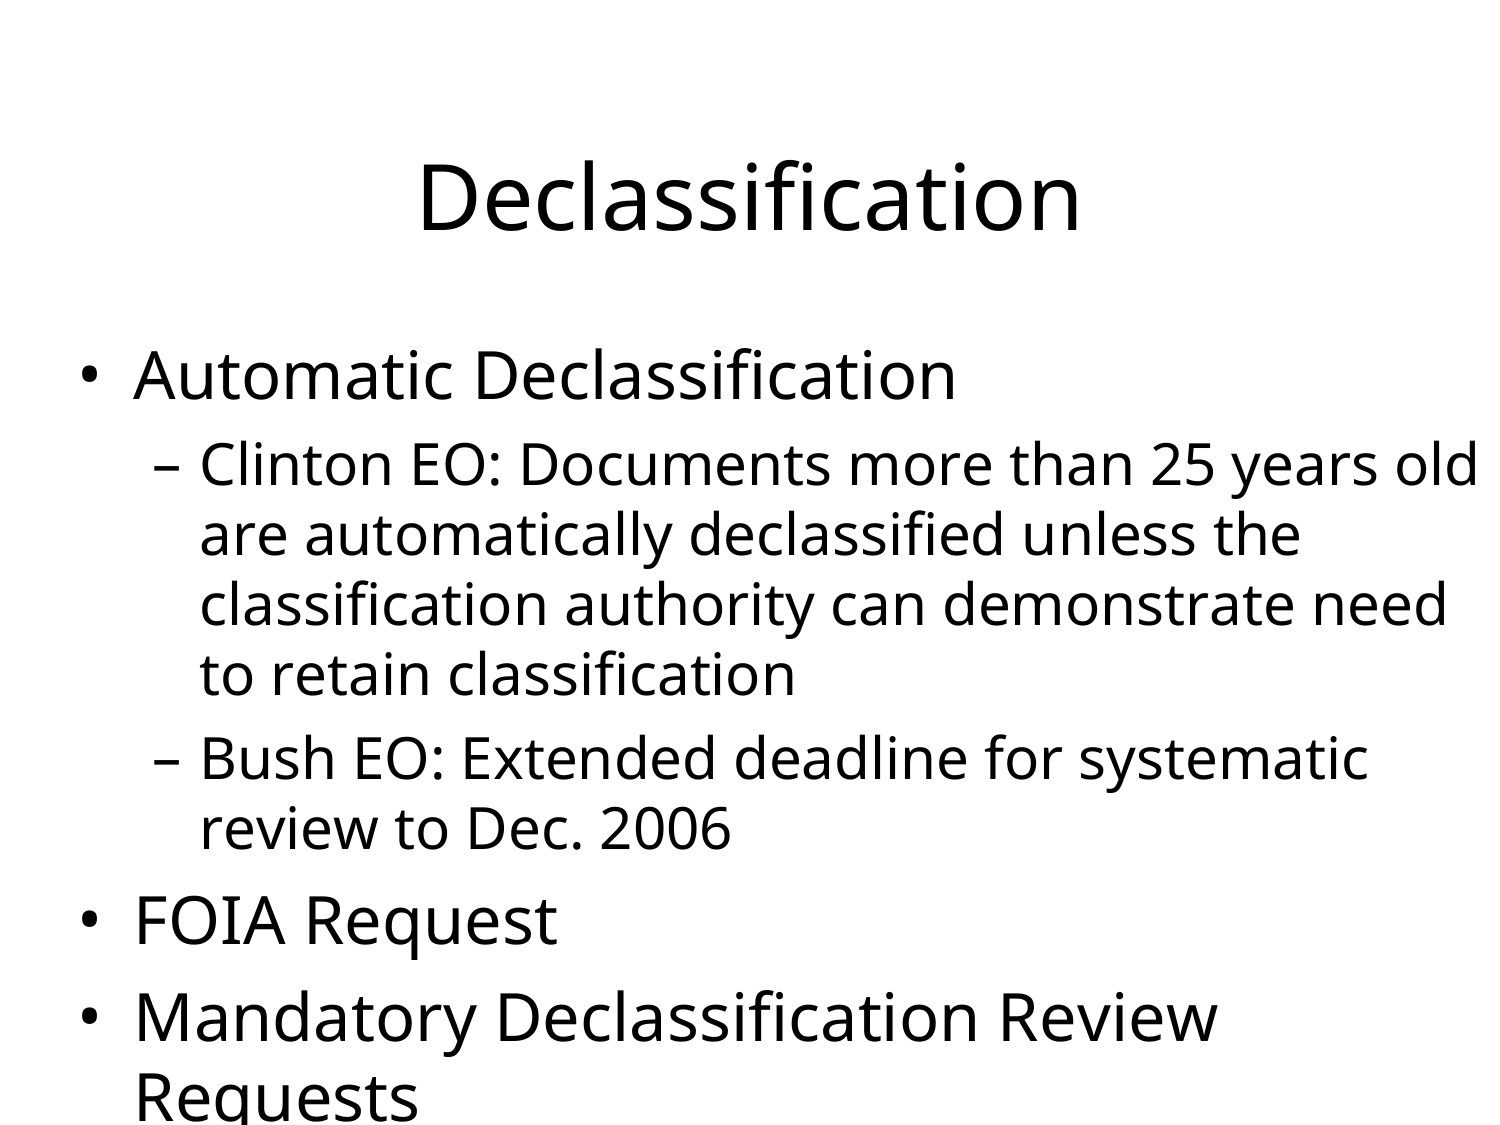

# Declassification
Automatic Declassification
Clinton EO: Documents more than 25 years old are automatically declassified unless the classification authority can demonstrate need to retain classification
Bush EO: Extended deadline for systematic review to Dec. 2006
FOIA Request
Mandatory Declassification Review Requests